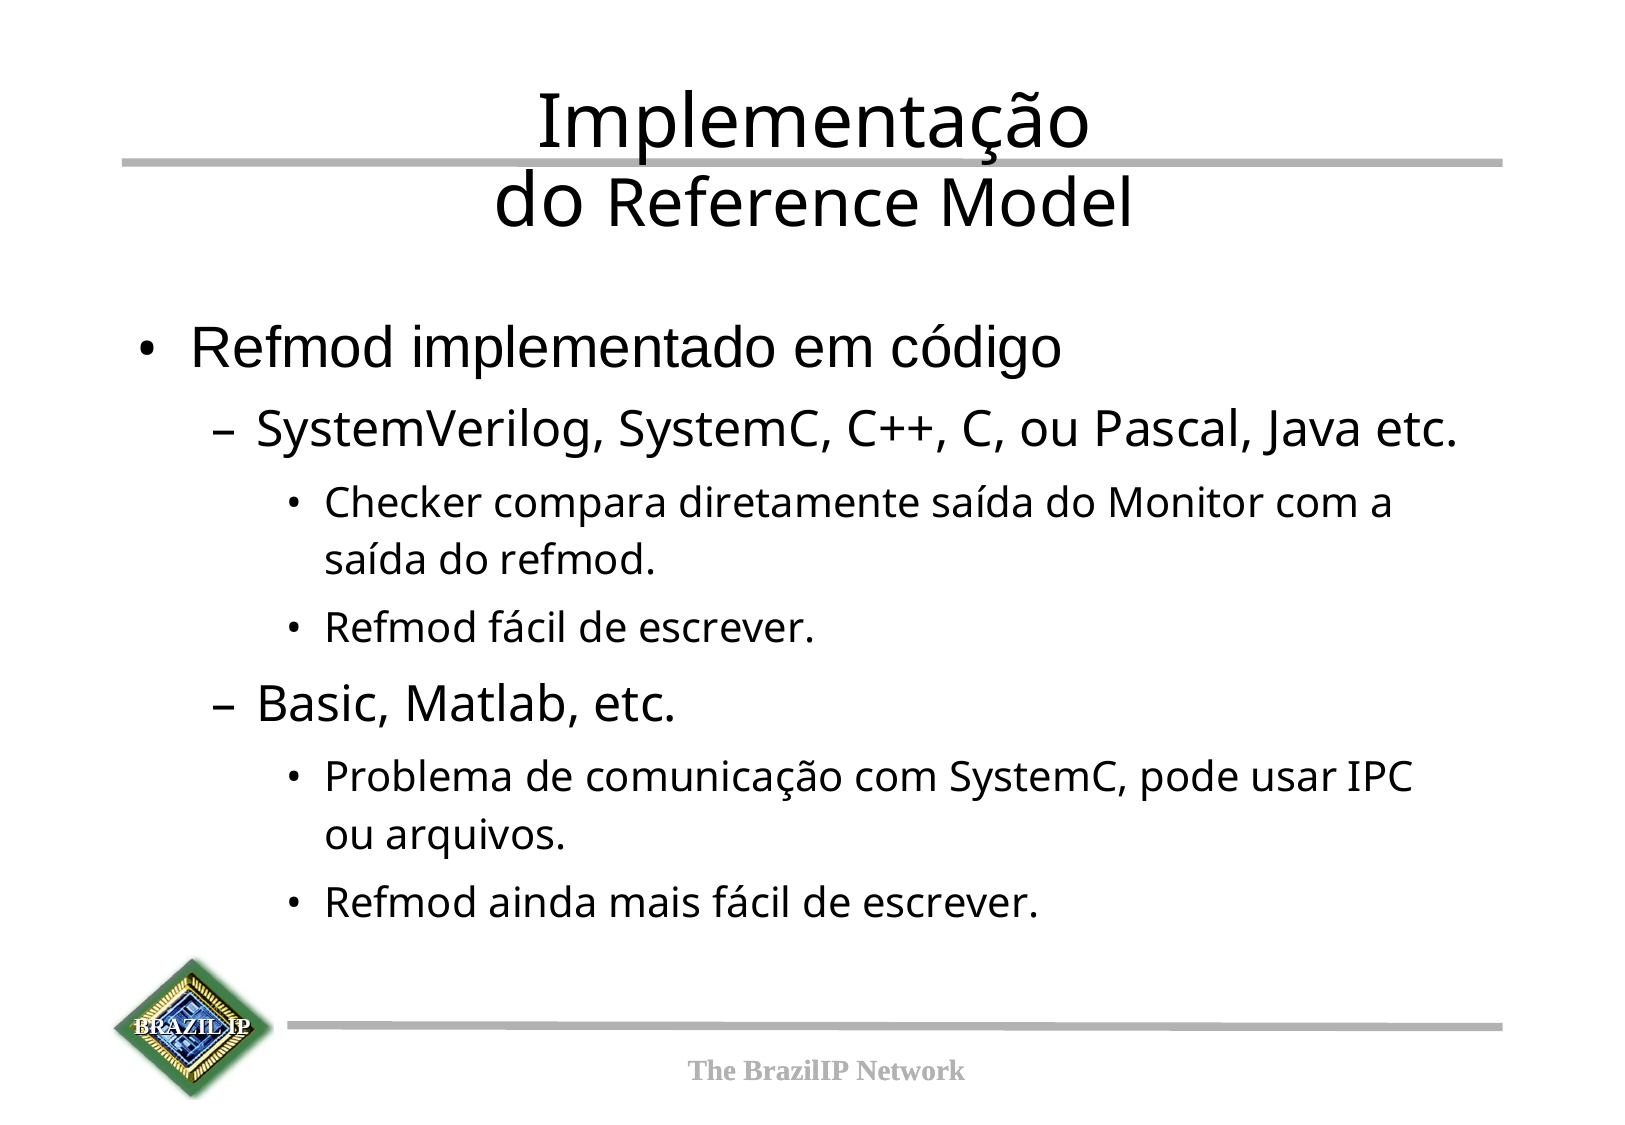

# Implementação do Reference Model
Refmod implementado em código
SystemVerilog, SystemC, C++, C, ou Pascal, Java etc.
Checker compara diretamente saída do Monitor com a saída do refmod.
Refmod fácil de escrever.
Basic, Matlab, etc.
Problema de comunicação com SystemC, pode usar IPC ou arquivos.
Refmod ainda mais fácil de escrever.